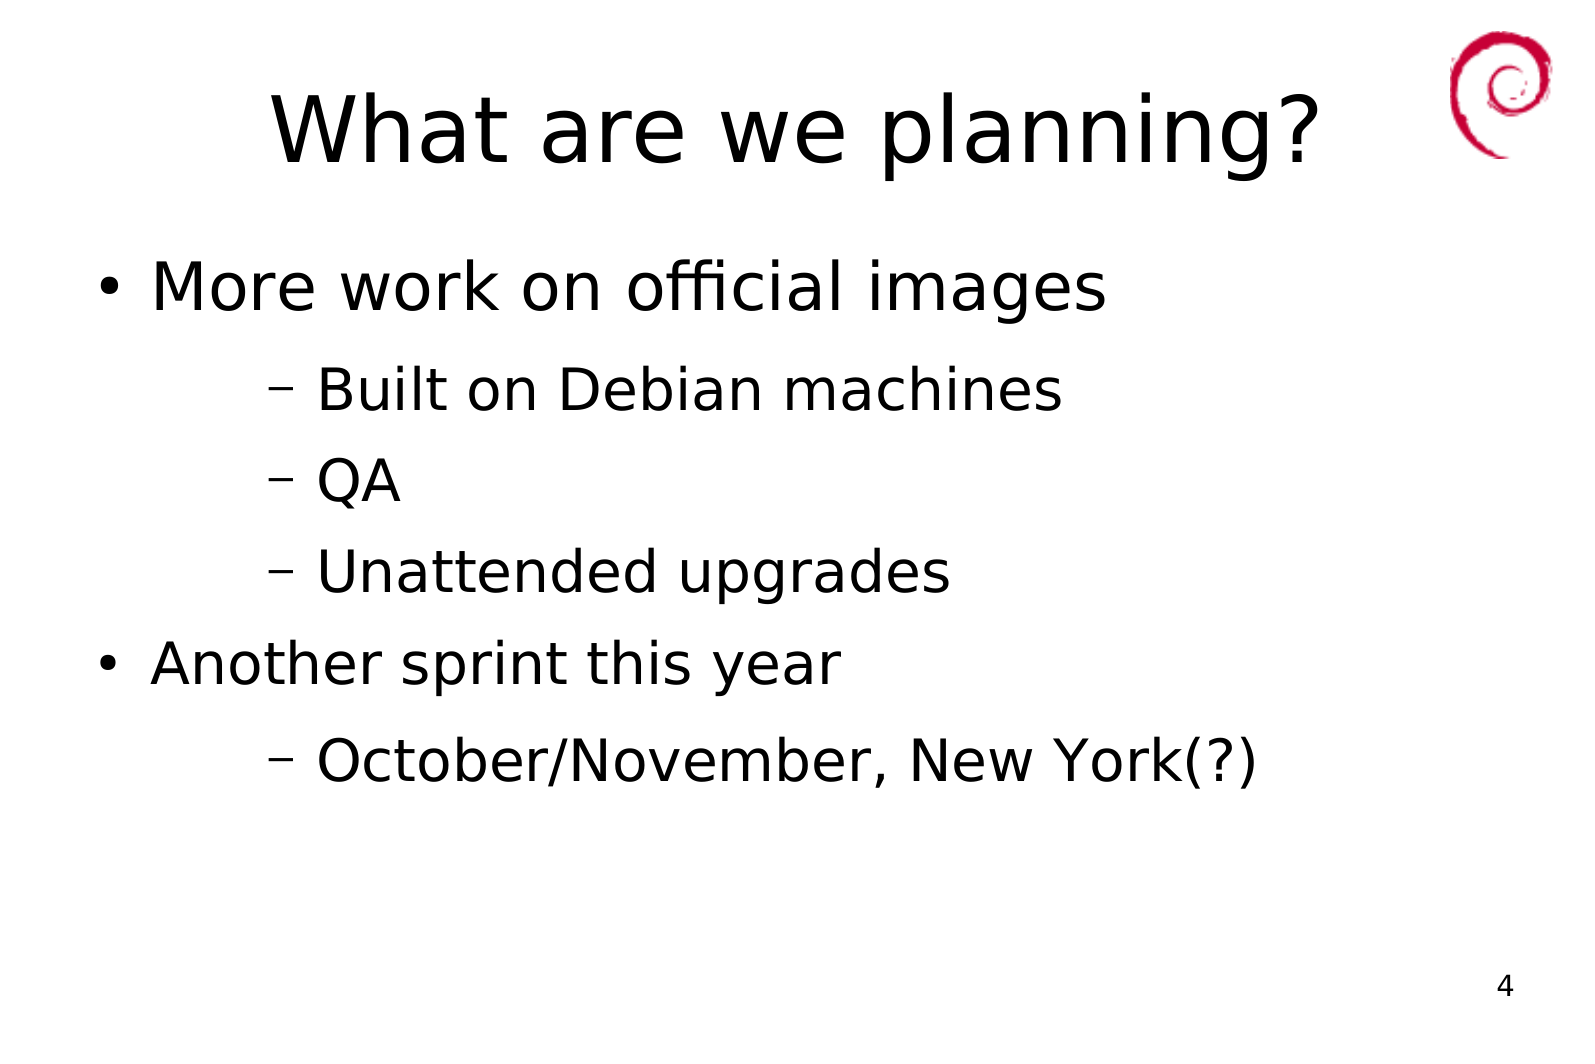

# What are we planning?
More work on official images
Built on Debian machines
QA
Unattended upgrades
Another sprint this year
October/November, New York(?)
4